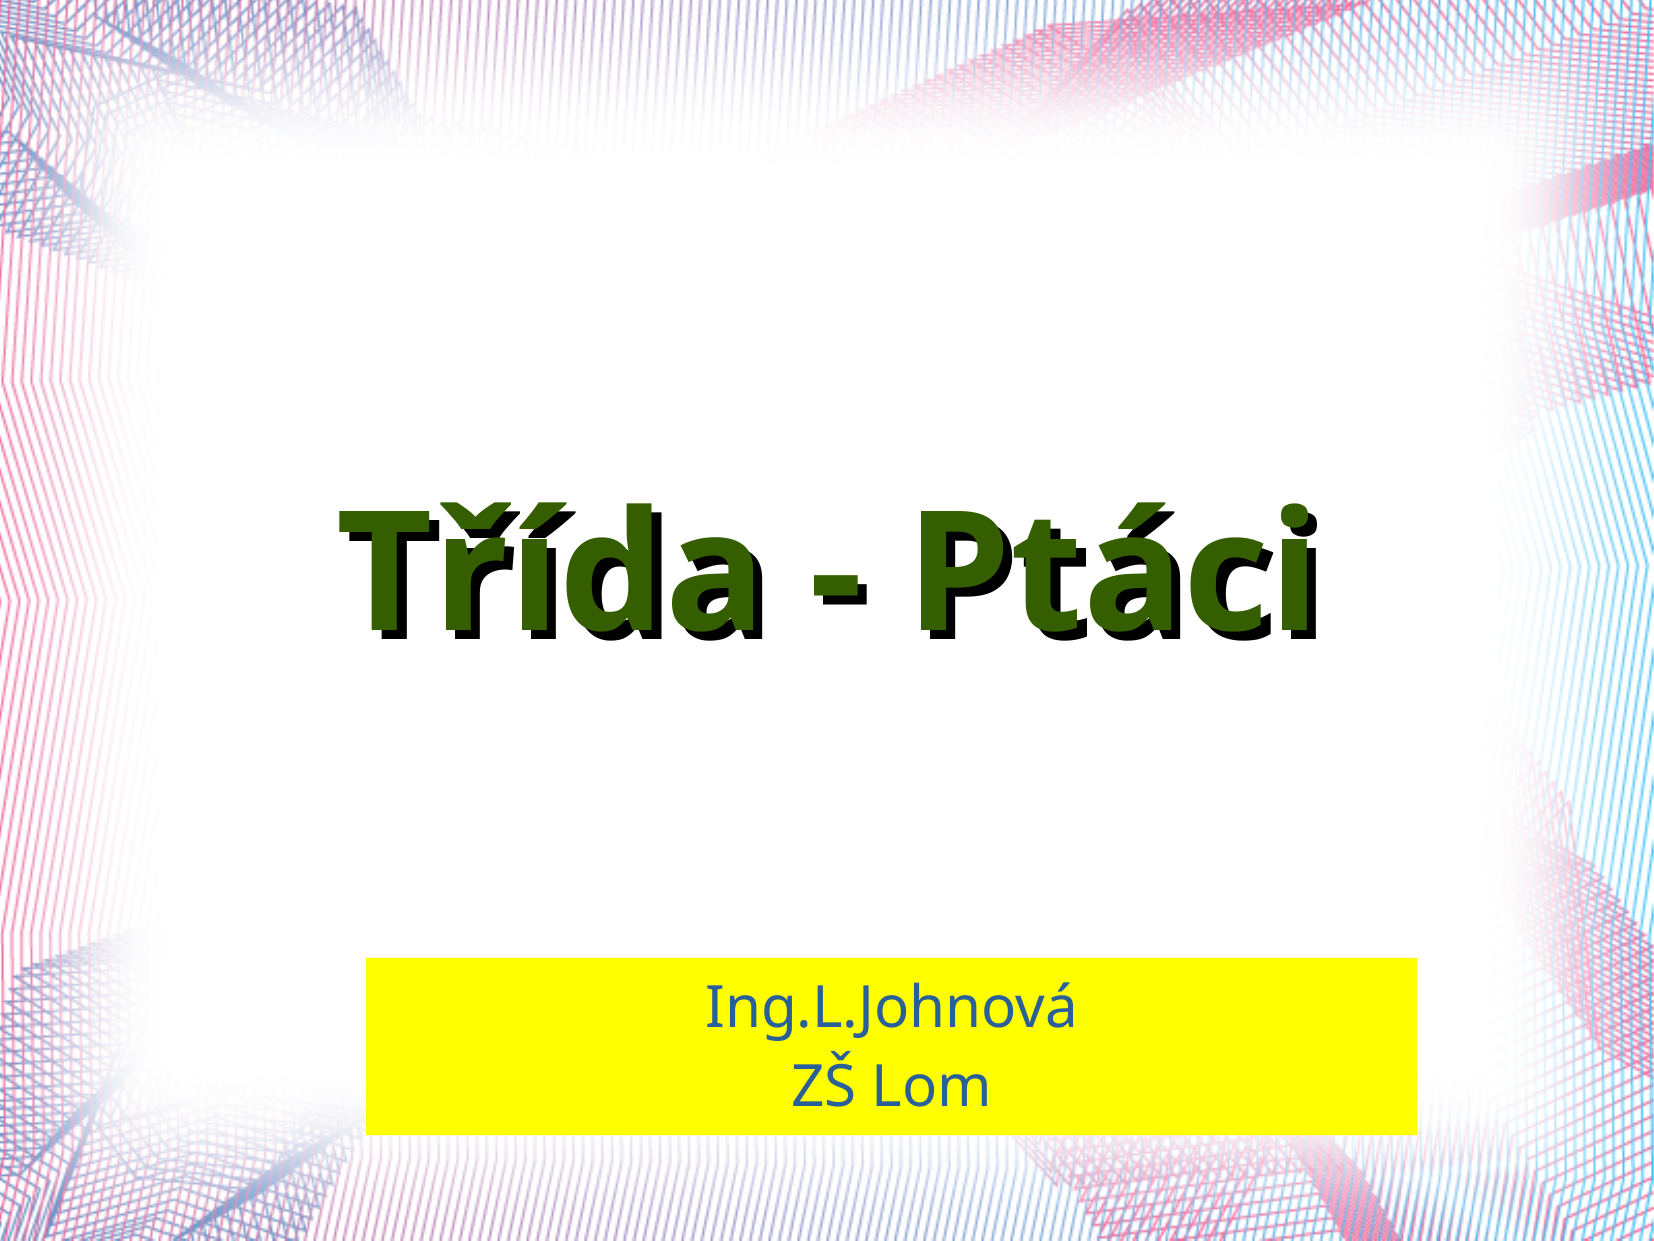

# Třída - Ptáci
Ing.L.Johnová
ZŠ Lom